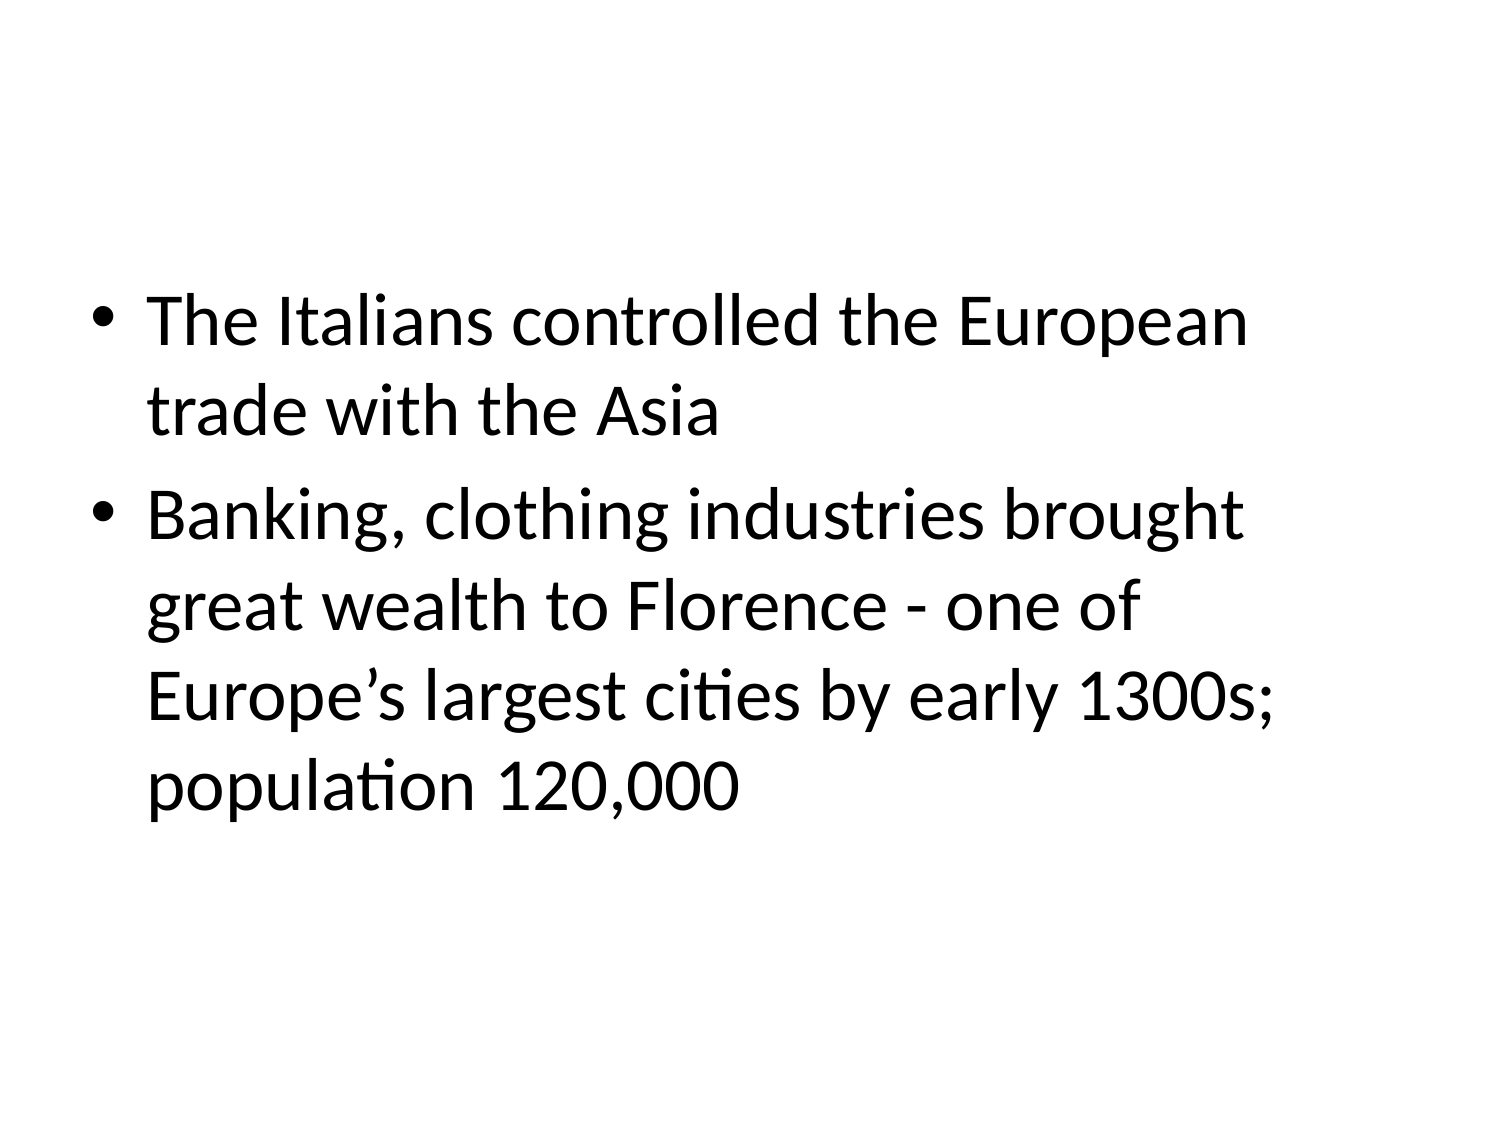

#
The Italians controlled the European trade with the Asia
Banking, clothing industries brought great wealth to Florence - one of Europe’s largest cities by early 1300s; population 120,000